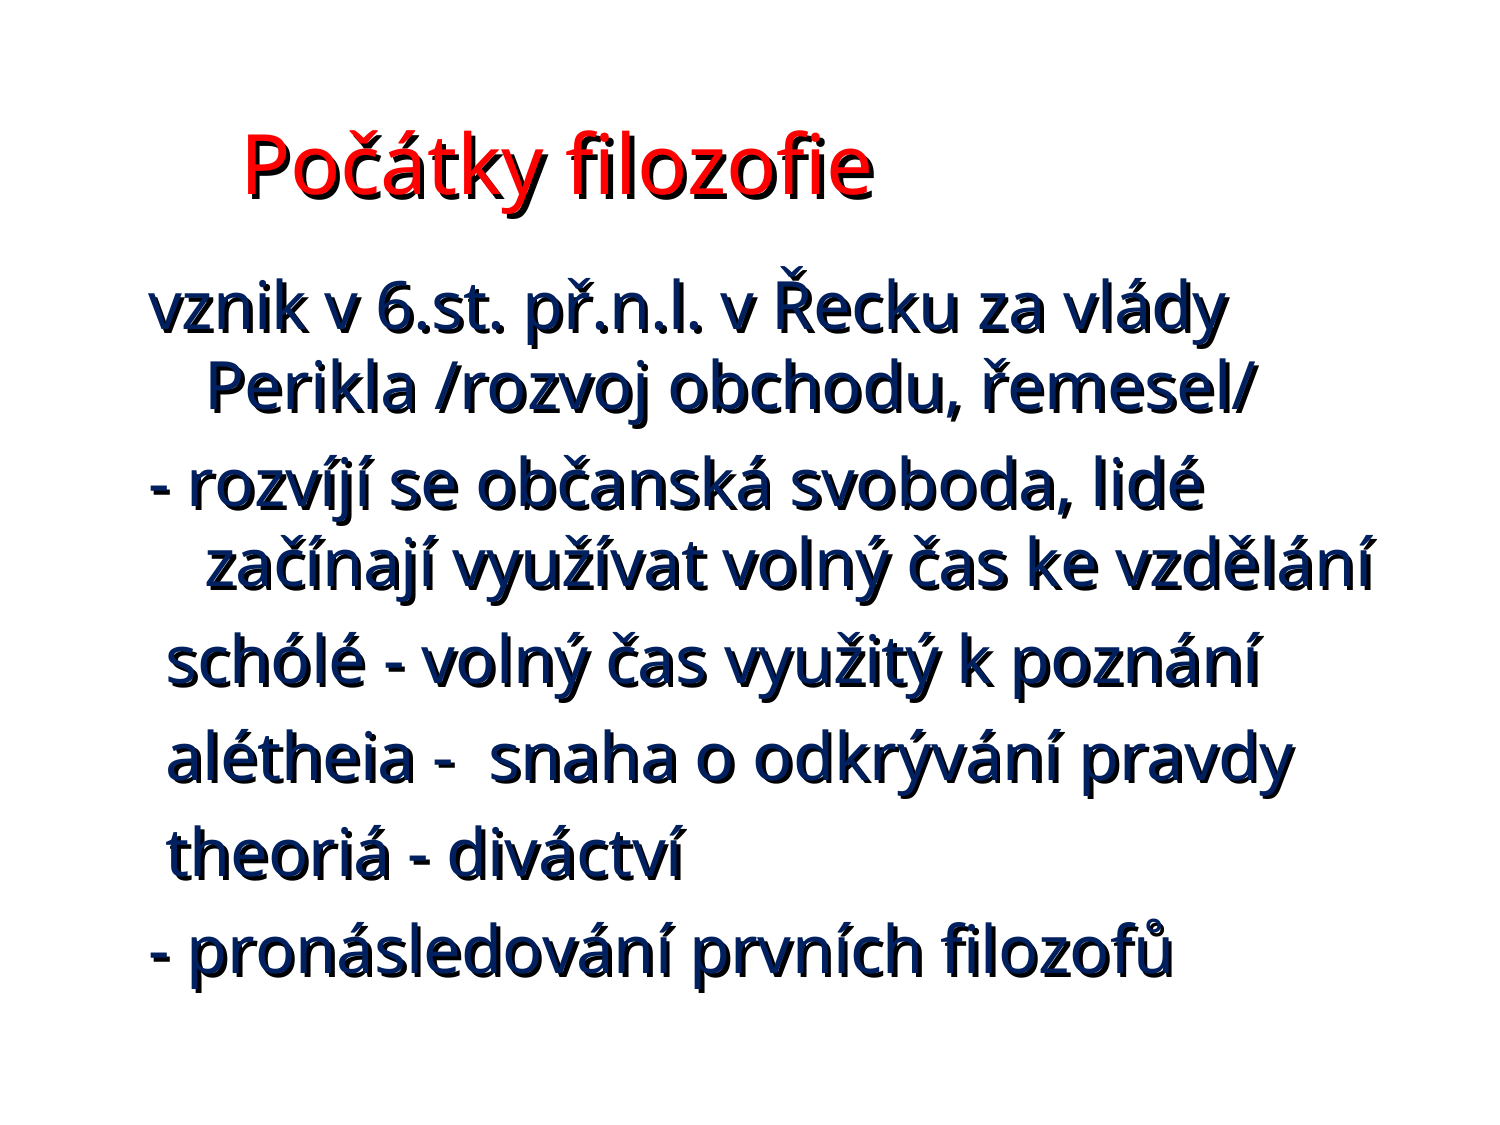

# Počátky filozofie
vznik v 6.st. př.n.l. v Řecku za vlády Perikla /rozvoj obchodu, řemesel/
- rozvíjí se občanská svoboda, lidé začínají využívat volný čas ke vzdělání
 schólé - volný čas využitý k poznání
 alétheia - snaha o odkrývání pravdy
 theoriá - diváctví
- pronásledování prvních filozofů